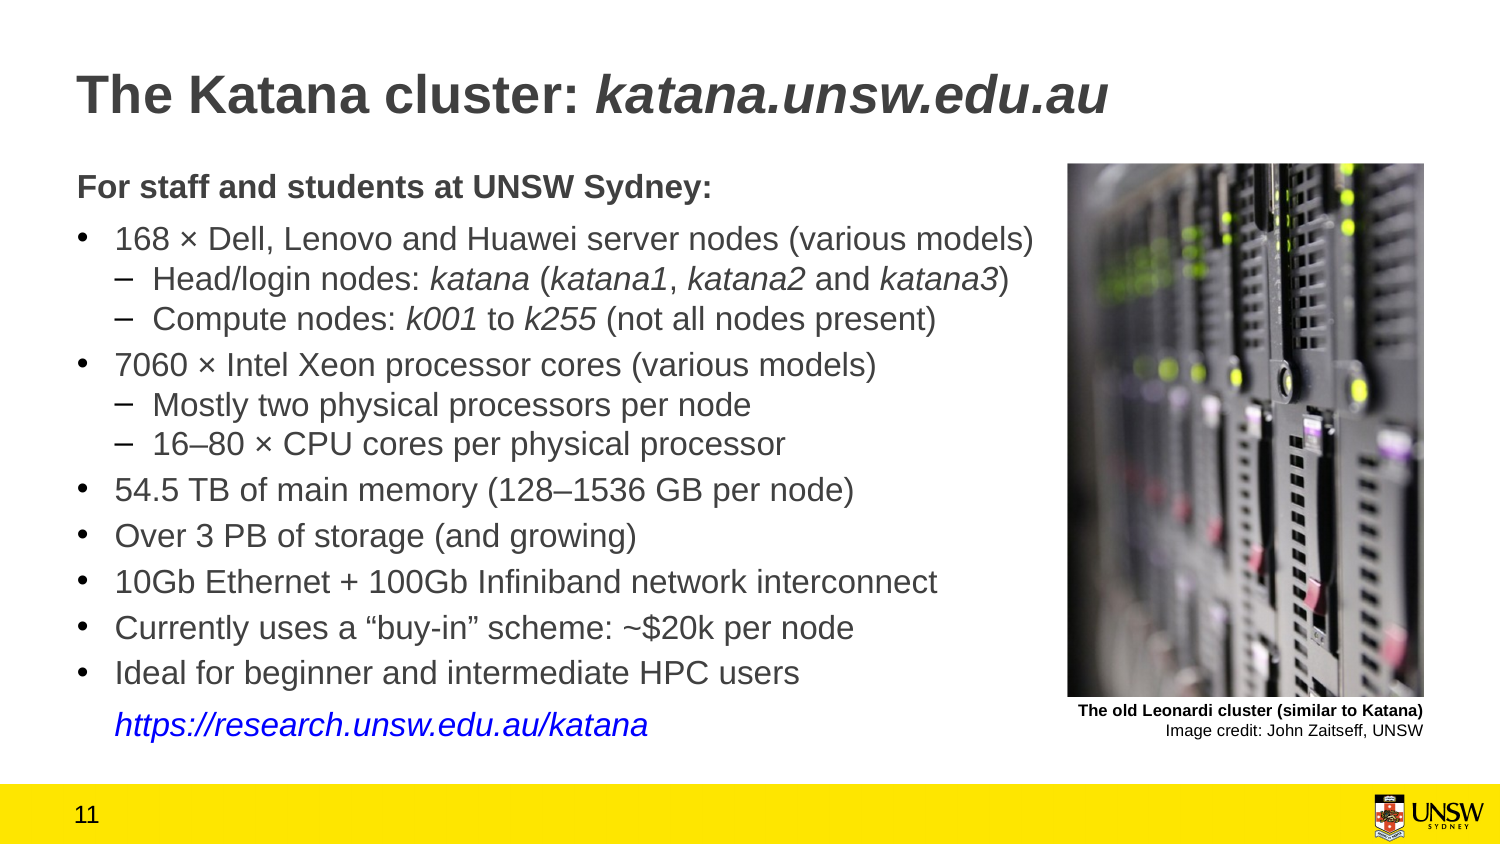

# The Katana cluster: katana.unsw.edu.au
For staff and students at UNSW Sydney:
168 × Dell, Lenovo and Huawei server nodes (various models)
Head/login nodes: katana (katana1, katana2 and katana3)
Compute nodes: k001 to k255 (not all nodes present)
7060 × Intel Xeon processor cores (various models)
Mostly two physical processors per node
16–80 × CPU cores per physical processor
54.5 TB of main memory (128–1536 GB per node)
Over 3 PB of storage (and growing)
10Gb Ethernet + 100Gb Infiniband network interconnect
Currently uses a “buy-in” scheme: ~$20k per node
Ideal for beginner and intermediate HPC users
https://research.unsw.edu.au/katana
The old Leonardi cluster (similar to Katana)
Image credit: John Zaitseff, UNSW